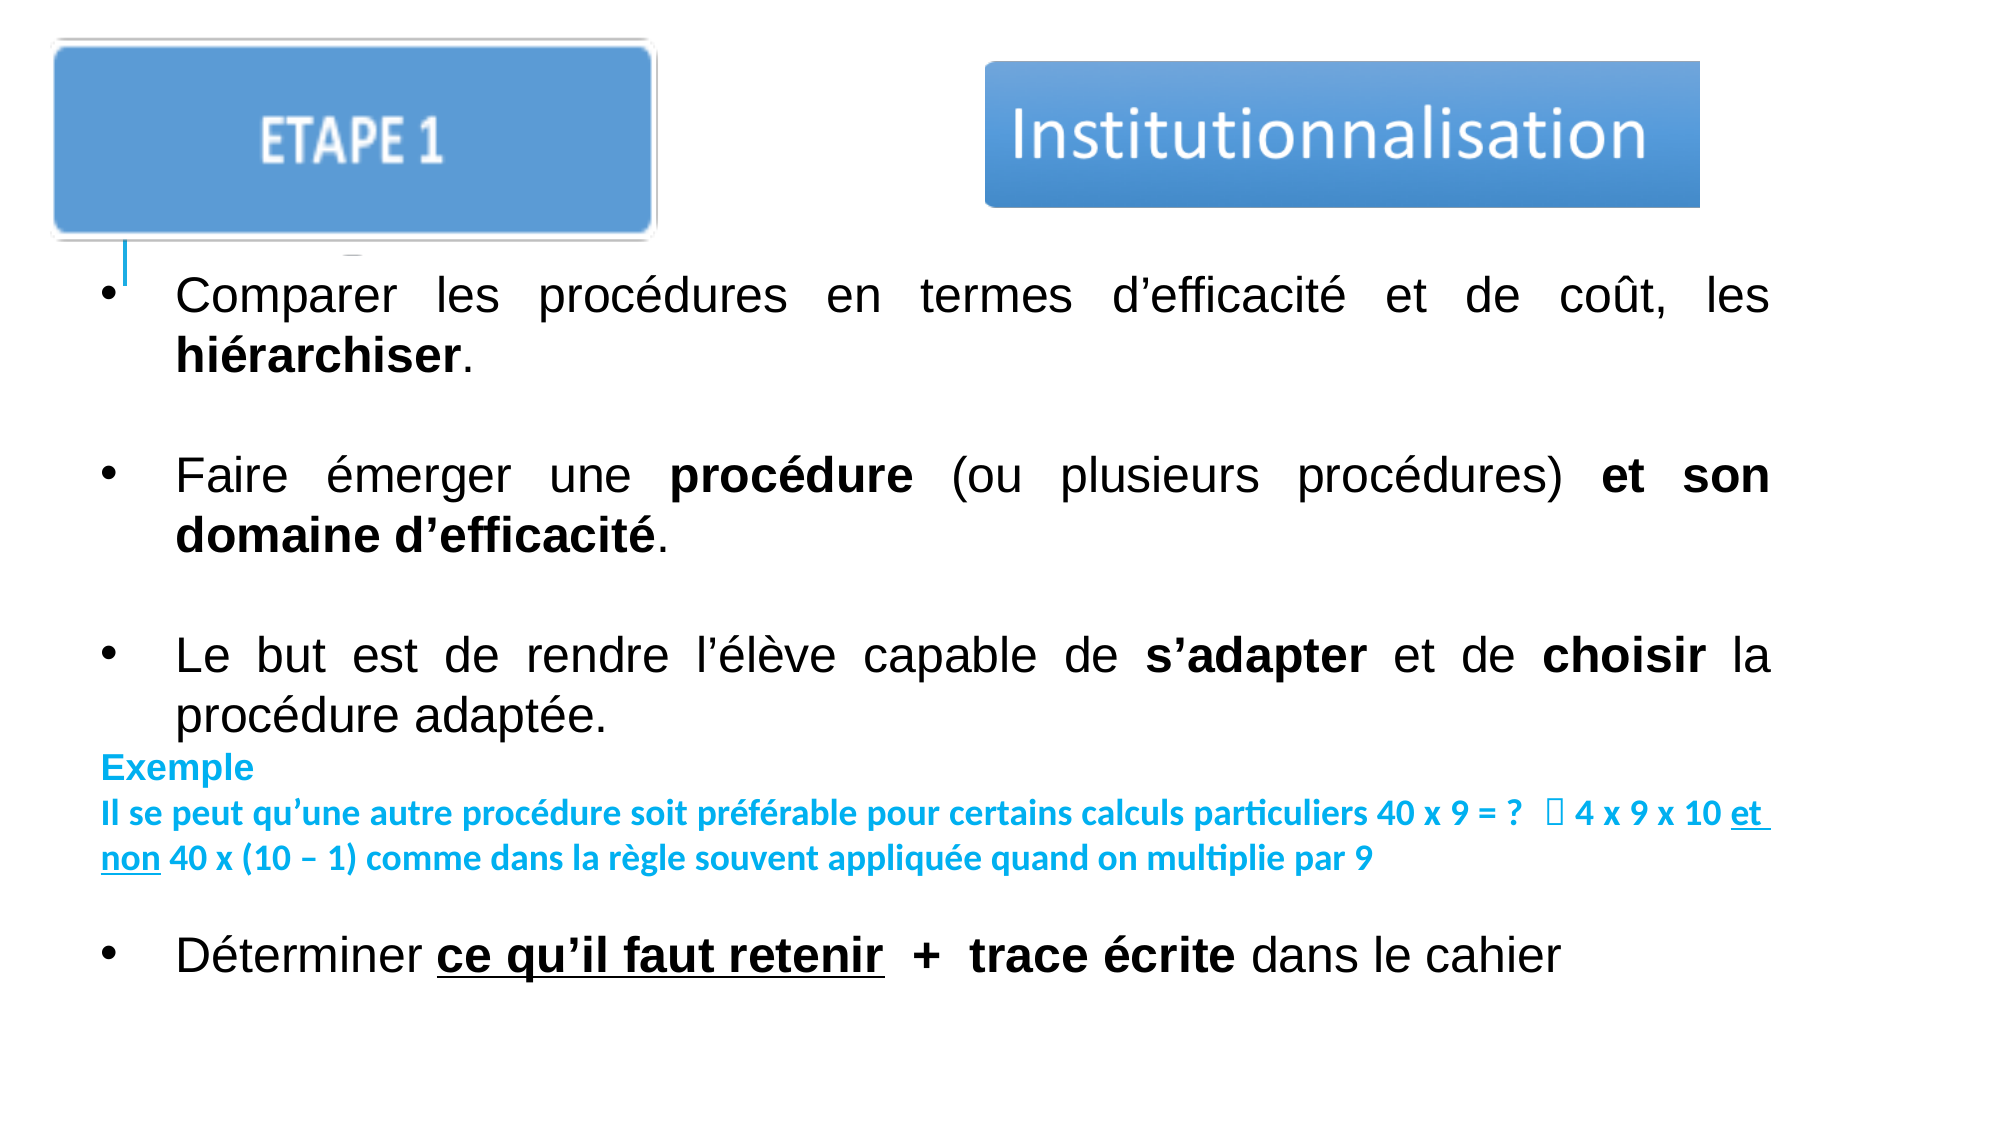

Comparer les procédures en termes d’efficacité et de coût, les hiérarchiser.
Faire émerger une procédure (ou plusieurs procédures) et son domaine d’efficacité.
Le but est de rendre l’élève capable de s’adapter et de choisir la procédure adaptée.
Exemple
Il se peut qu’une autre procédure soit préférable pour certains calculs particuliers 40 x 9 = ?  4 x 9 x 10 et non 40 x (10 – 1) comme dans la règle souvent appliquée quand on multiplie par 9
Déterminer ce qu’il faut retenir + trace écrite dans le cahier